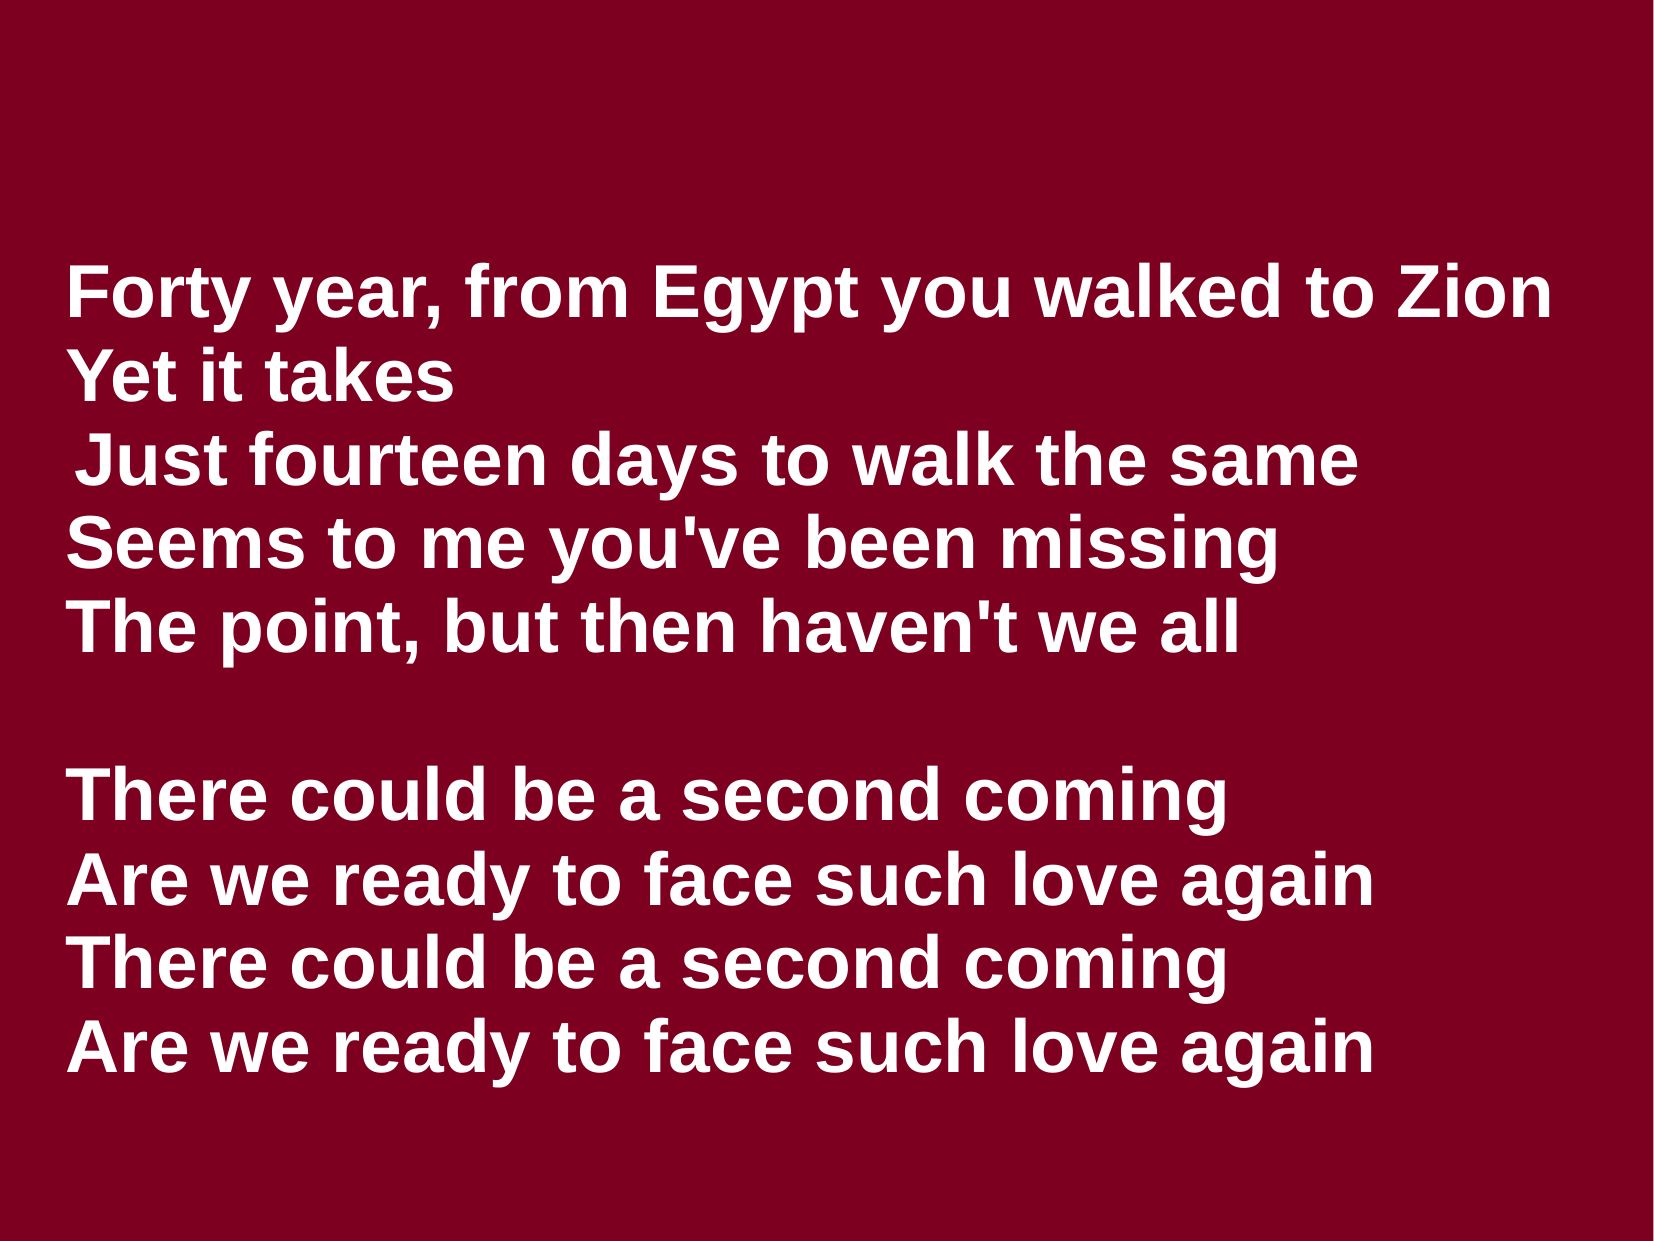

#
	Forty year, from Egypt you walked to Zion
	Yet it takes
 Just fourteen days to walk the same
	Seems to me you've been missing
	The point, but then haven't we all
	There could be a second coming
	Are we ready to face such love again
	There could be a second coming
	Are we ready to face such love again